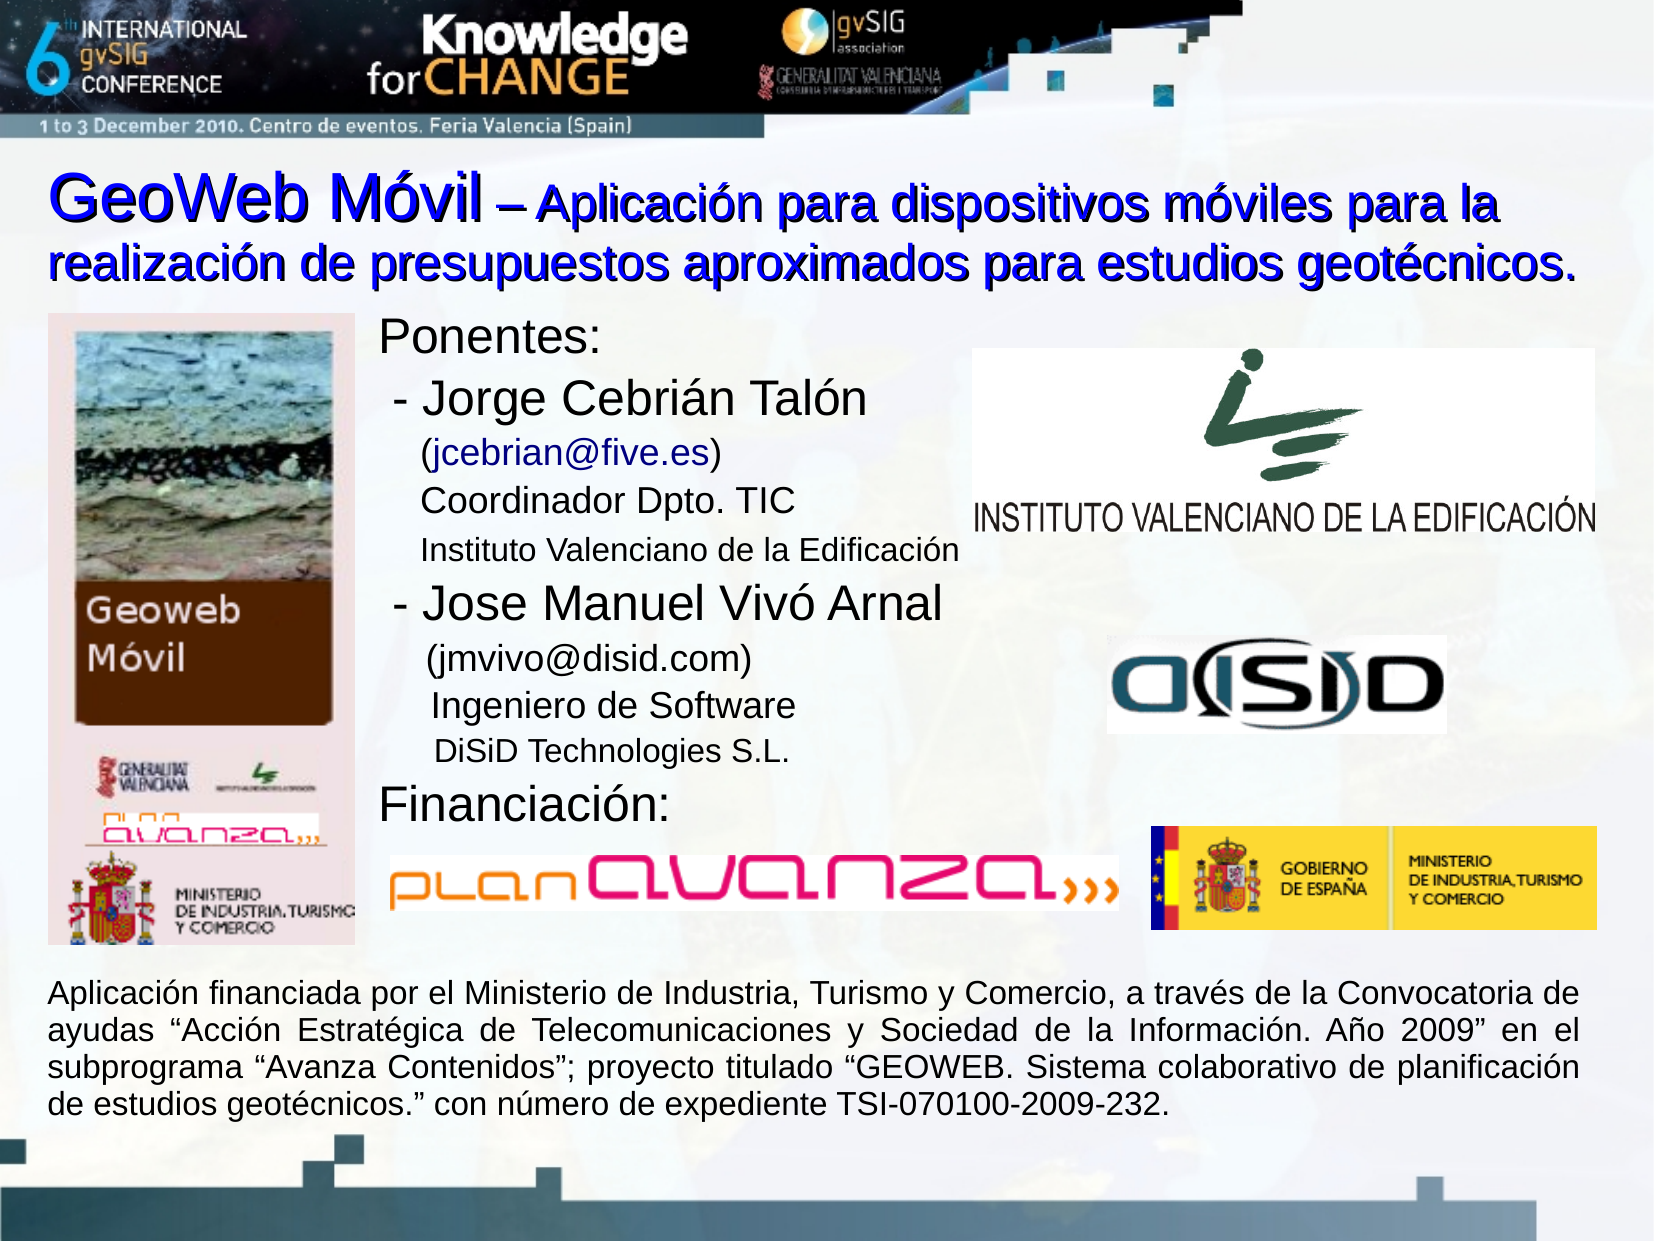

# GeoWeb Móvil – Aplicación para dispositivos móviles para la realización de presupuestos aproximados para estudios geotécnicos.
Ponentes:
 - Jorge Cebrián Talón
 (jcebrian@five.es)
 Coordinador Dpto. TIC
 Instituto Valenciano de la Edificación
 - Jose Manuel Vivó Arnal
 (jmvivo@disid.com)
 Ingeniero de Software
 DiSiD Technologies S.L.
Financiación:
Aplicación financiada por el Ministerio de Industria, Turismo y Comercio, a través de la Convocatoria de ayudas “Acción Estratégica de Telecomunicaciones y Sociedad de la Información. Año 2009” en el subprograma “Avanza Contenidos”; proyecto titulado “GEOWEB. Sistema colaborativo de planificación de estudios geotécnicos.” con número de expediente TSI-070100-2009-232.